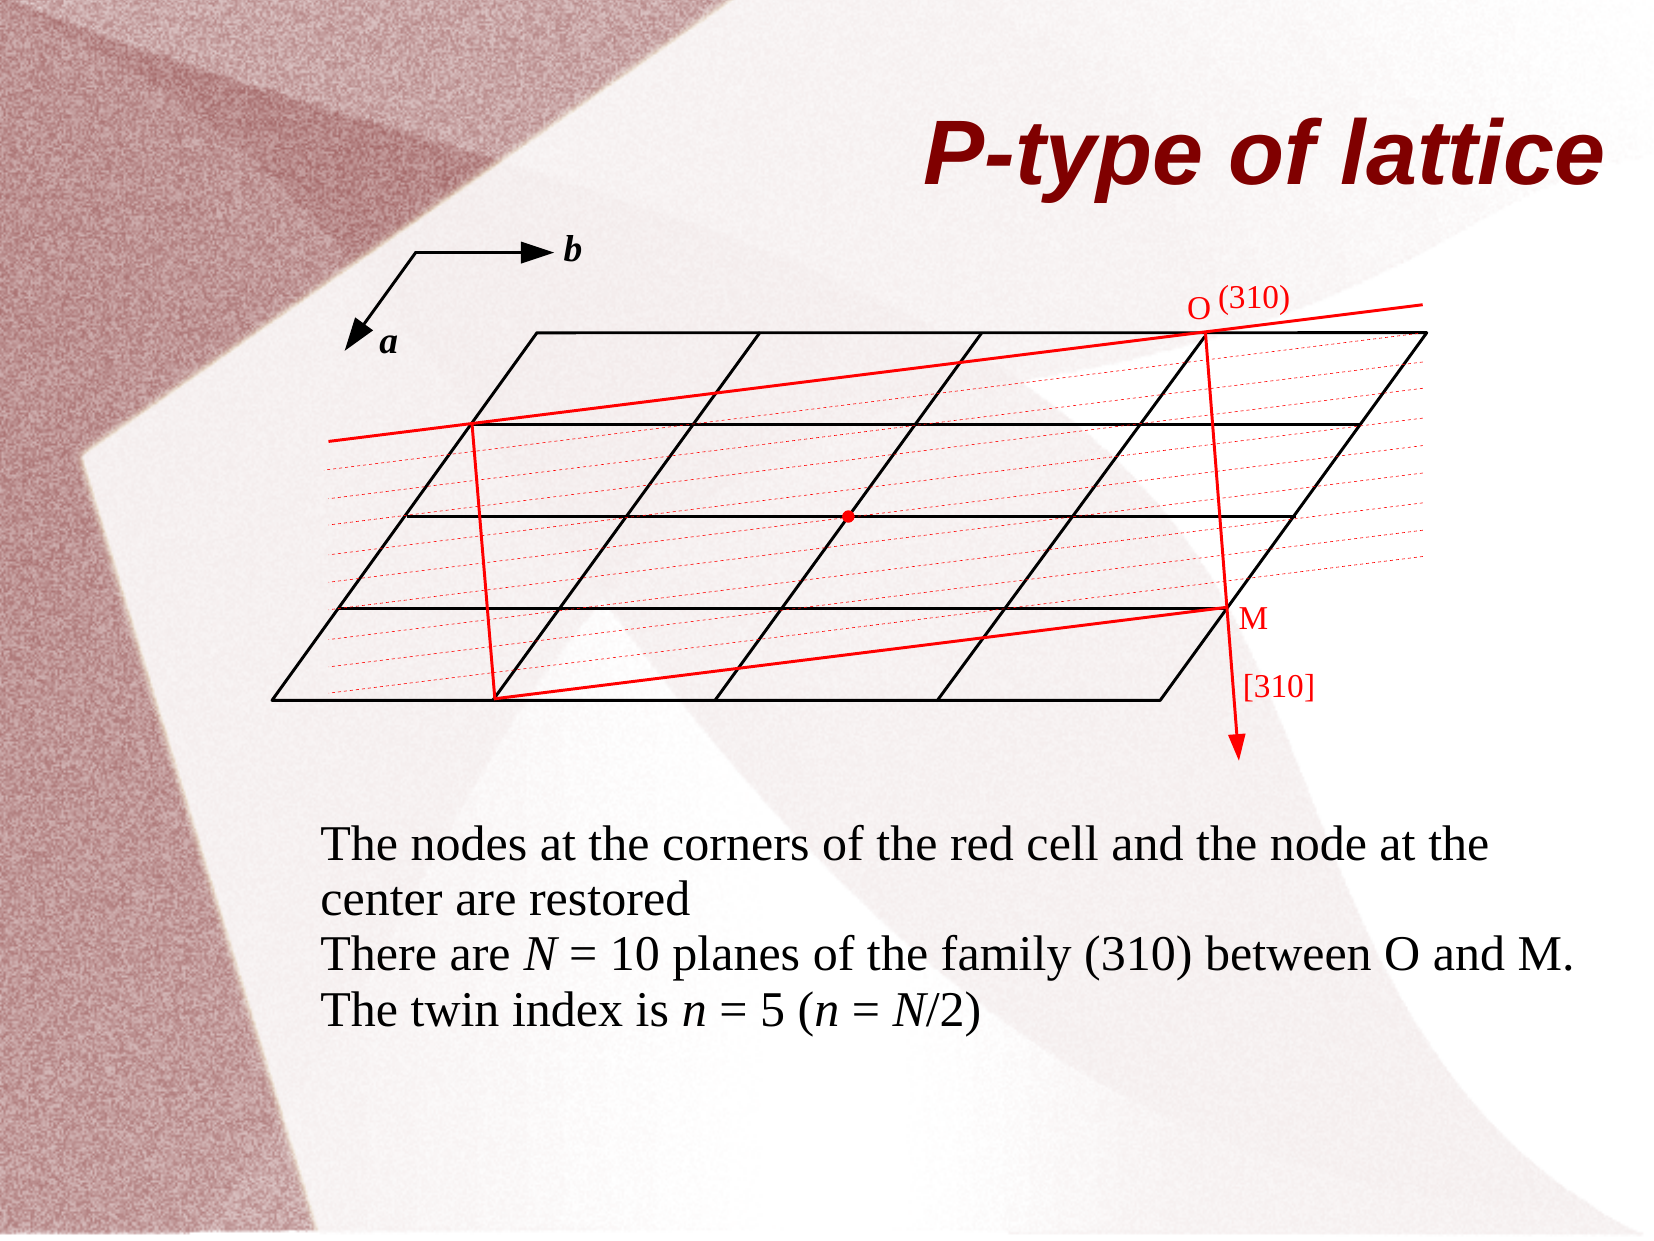

# P-type of lattice
b
a
(310)
O
M
[310]
The nodes at the corners of the red cell and the node at the center are restored
There are N = 10 planes of the family (310) between O and M.
The twin index is n = 5 (n = N/2)